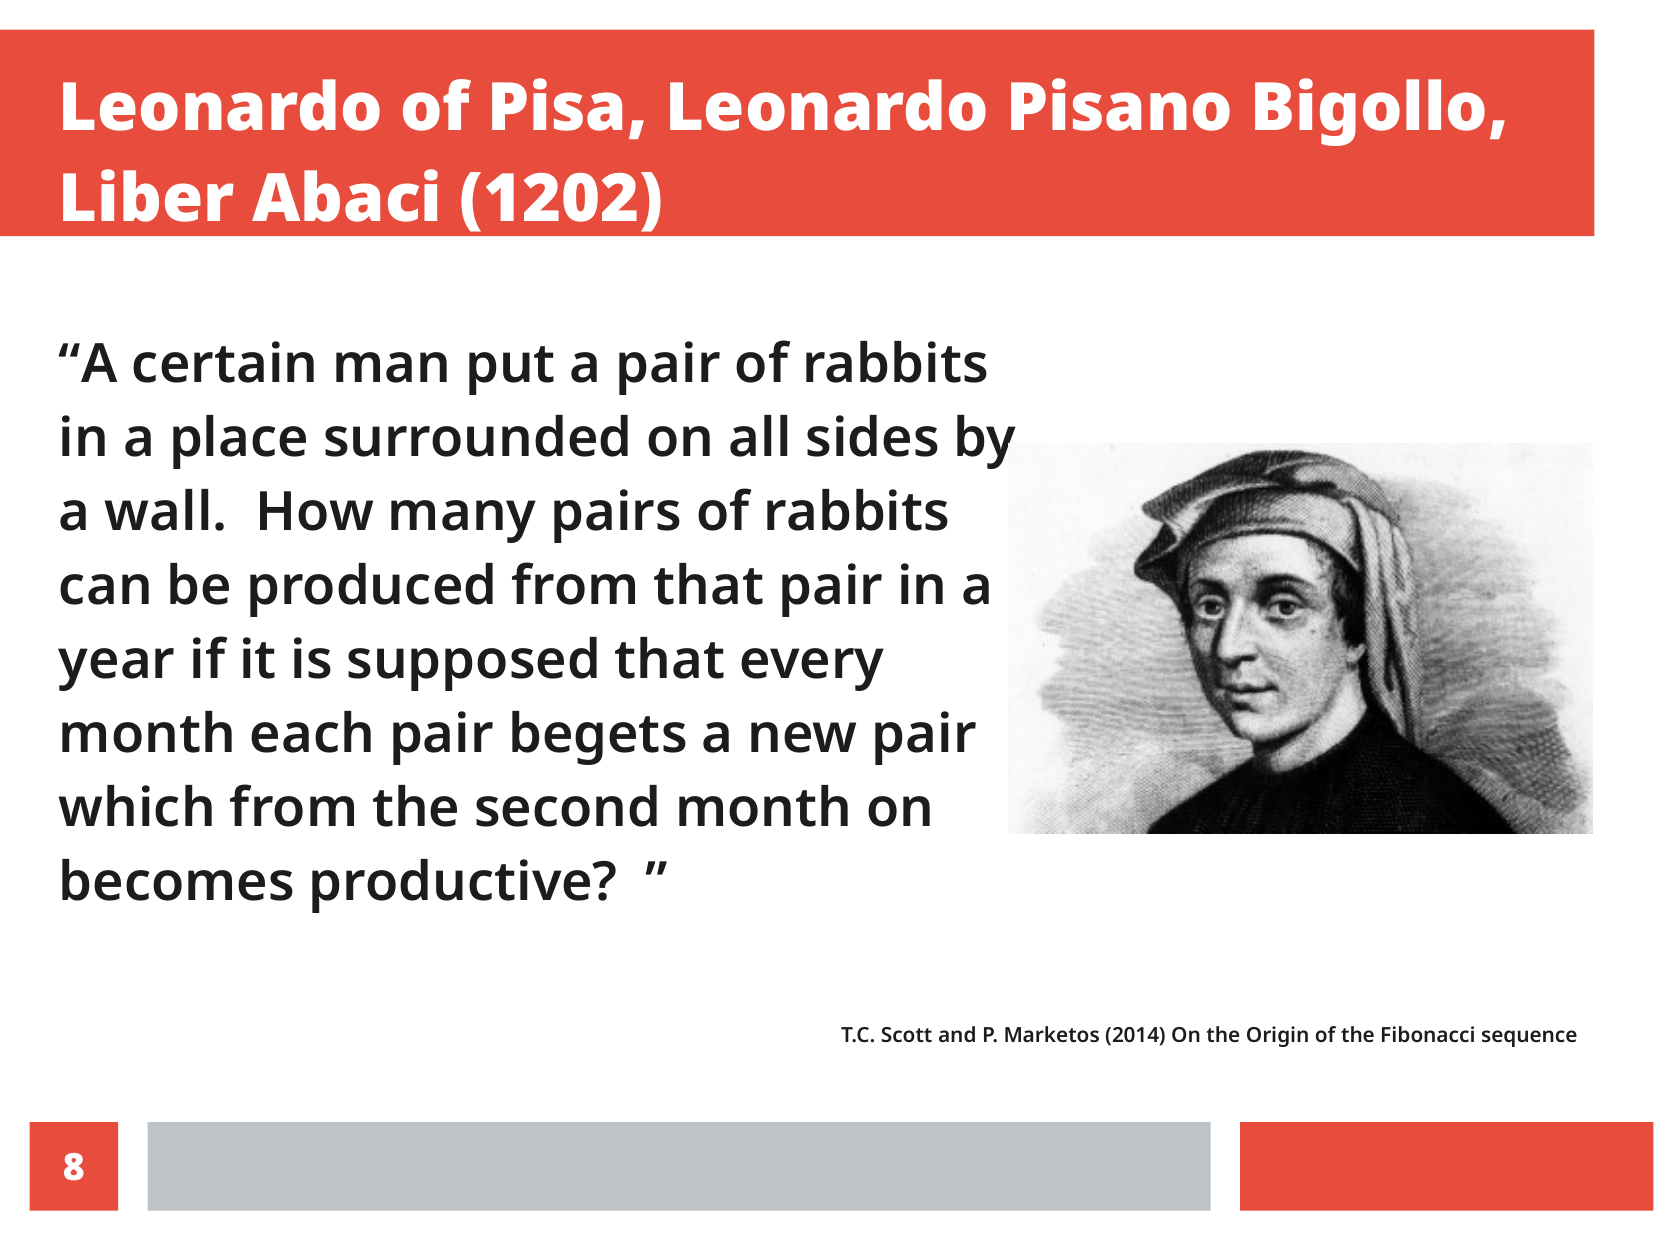

# Leonardo of Pisa, Leonardo Pisano Bigollo, Liber Abaci (1202)
“A certain man put a pair of rabbits in a place surrounded on all sides by a wall. How many pairs of rabbits can be produced from that pair in a year if it is supposed that every month each pair begets a new pair which from the second month on becomes productive? ”
T.C. Scott and P. Marketos (2014) On the Origin of the Fibonacci sequence
8